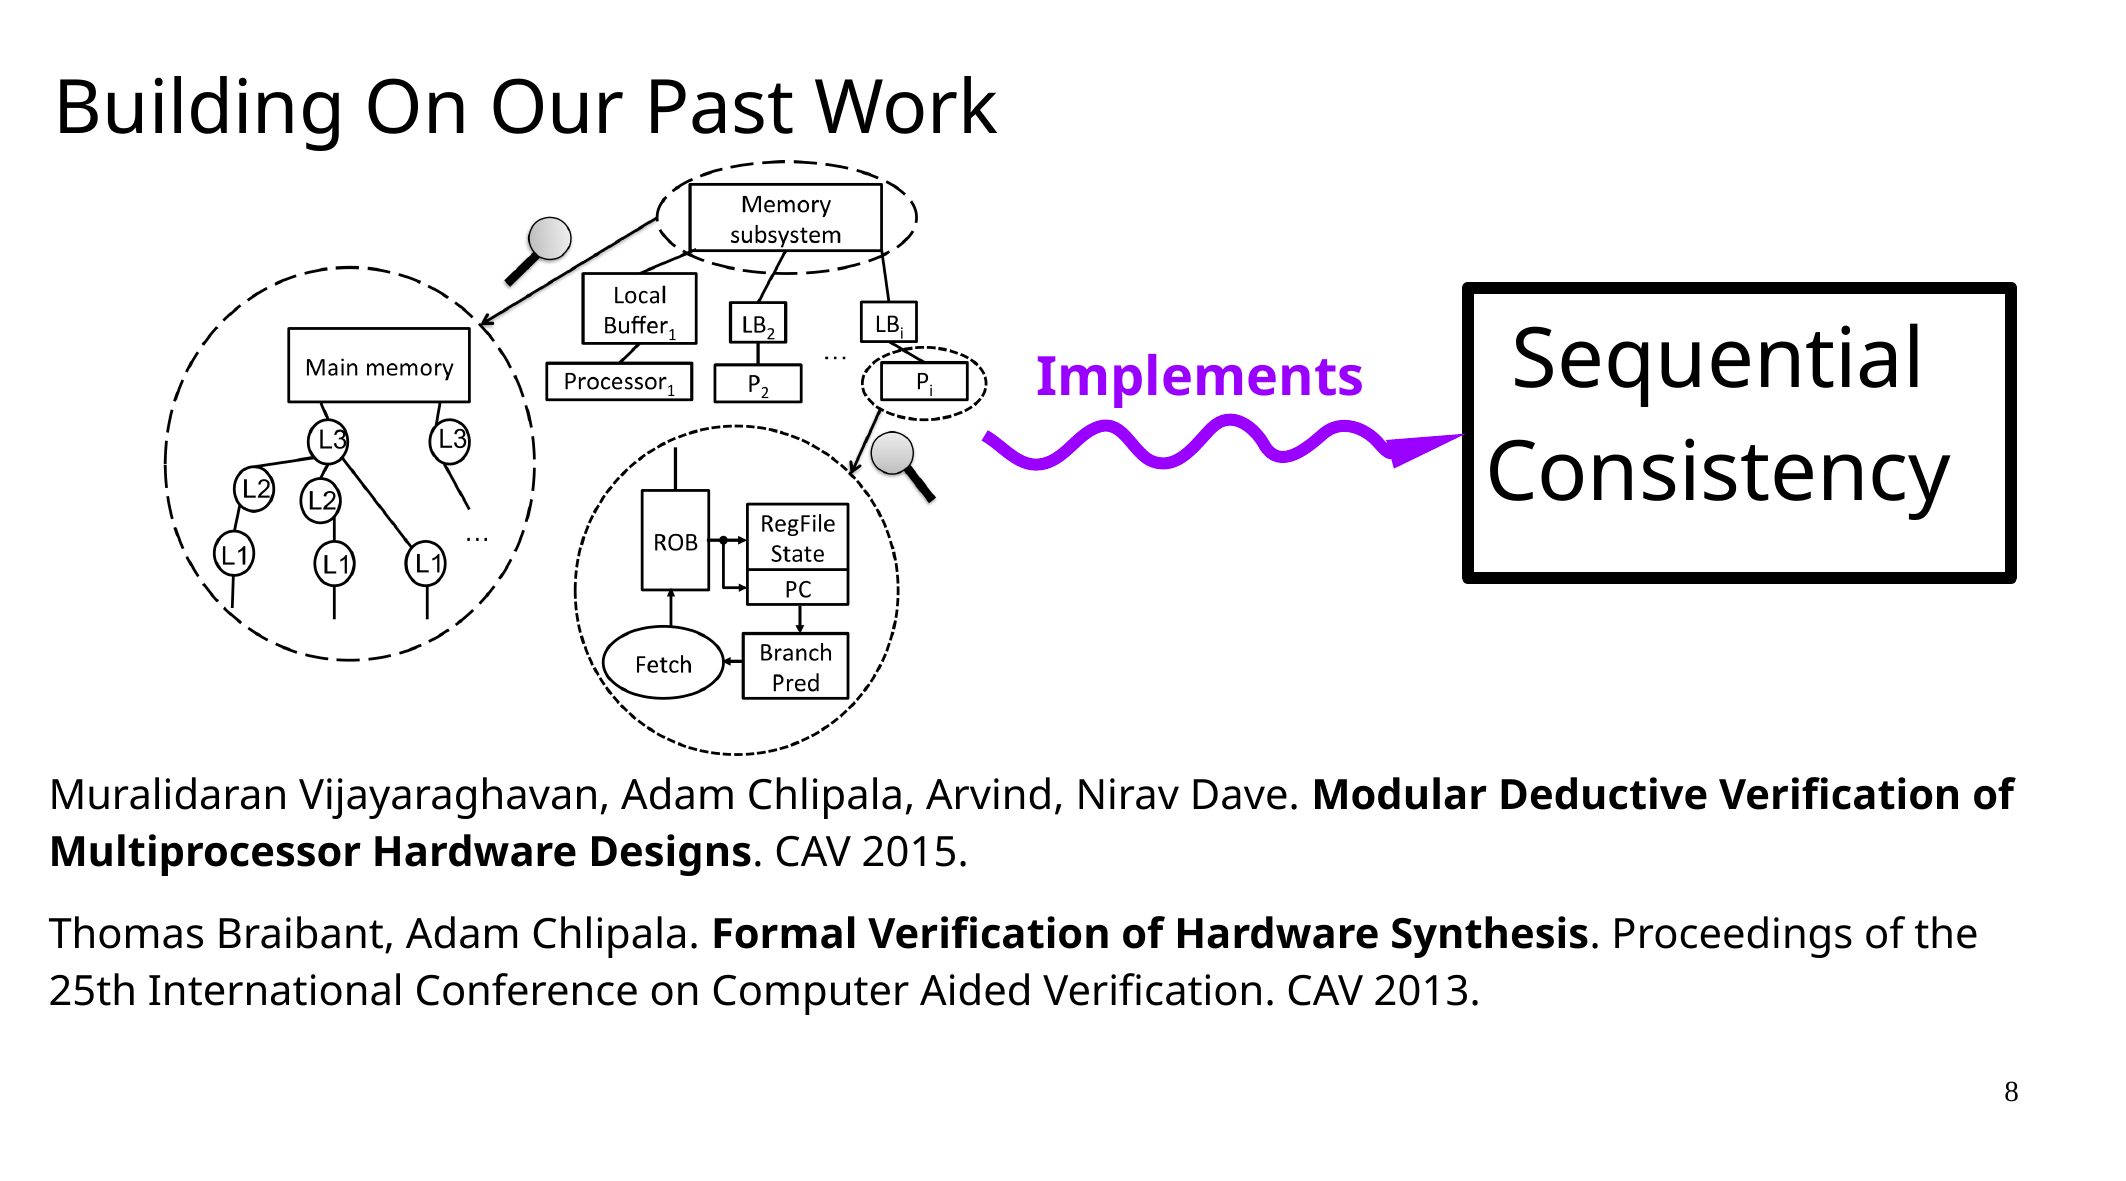

Building On Our Past Work
Sequential
Consistency
Implements
Muralidaran Vijayaraghavan, Adam Chlipala, Arvind, Nirav Dave. Modular Deductive Verification of Multiprocessor Hardware Designs. CAV 2015.
Thomas Braibant, Adam Chlipala. Formal Verification of Hardware Synthesis. Proceedings of the 25th International Conference on Computer Aided Verification. CAV 2013.
8